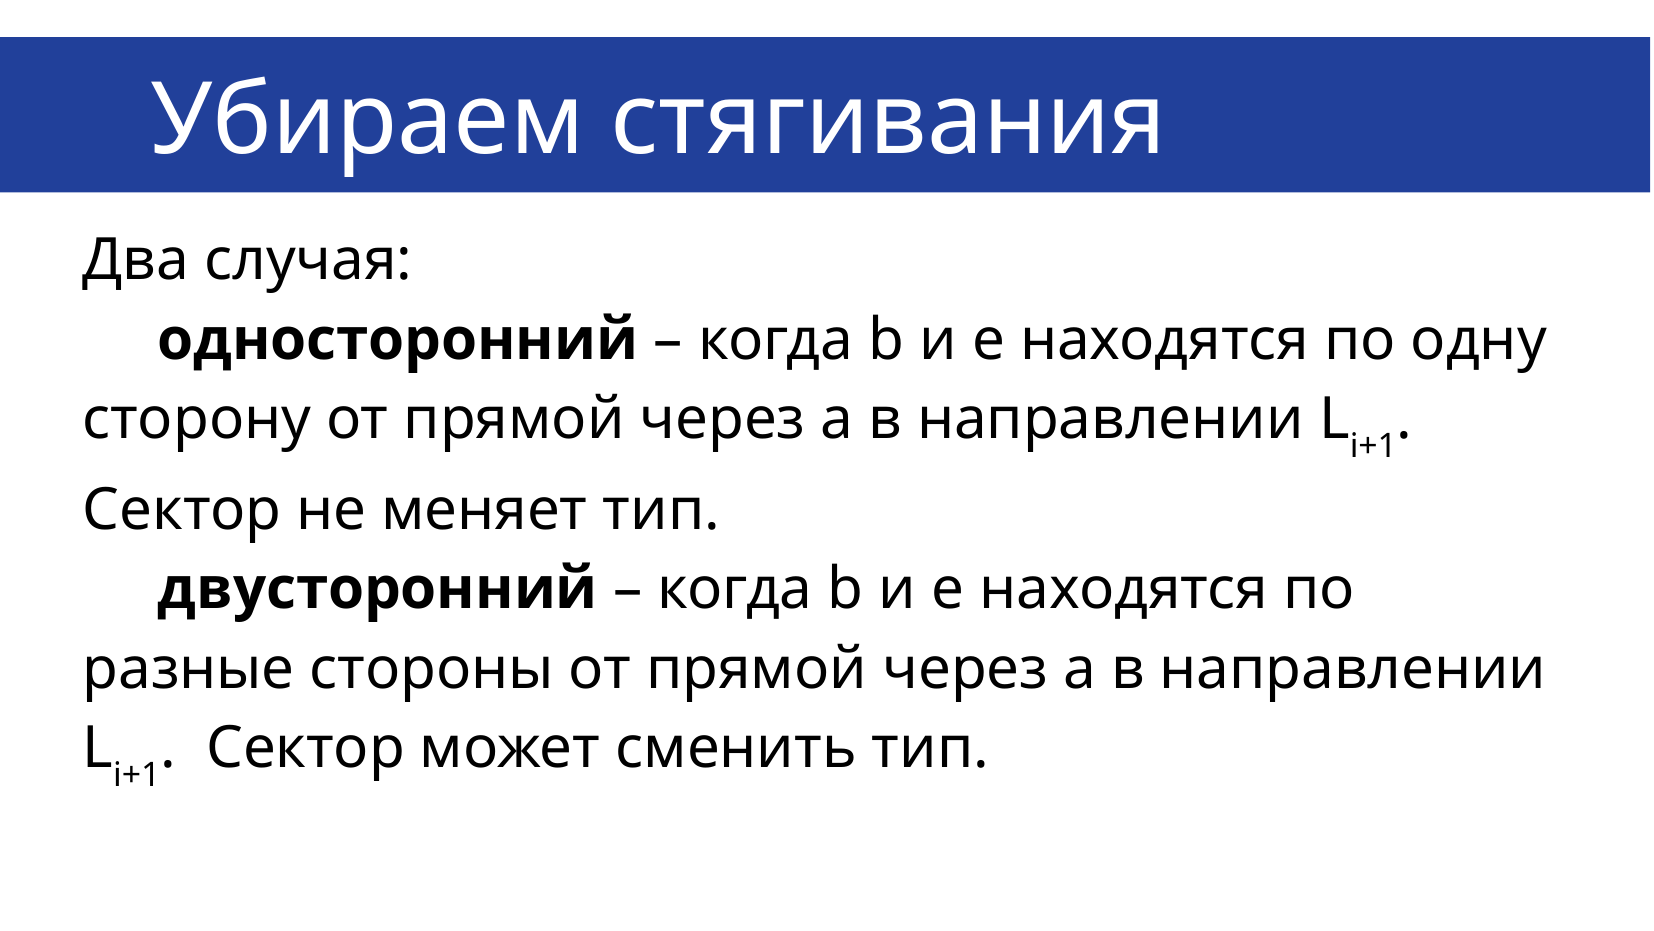

# Убираем стягивания
Два случая:
	односторонний – когда b и e находятся по одну сторону от прямой через a в направлении Li+1. Сектор не меняет тип.
	двусторонний – когда b и e находятся по разные стороны от прямой через a в направлении Li+1. Сектор может сменить тип.